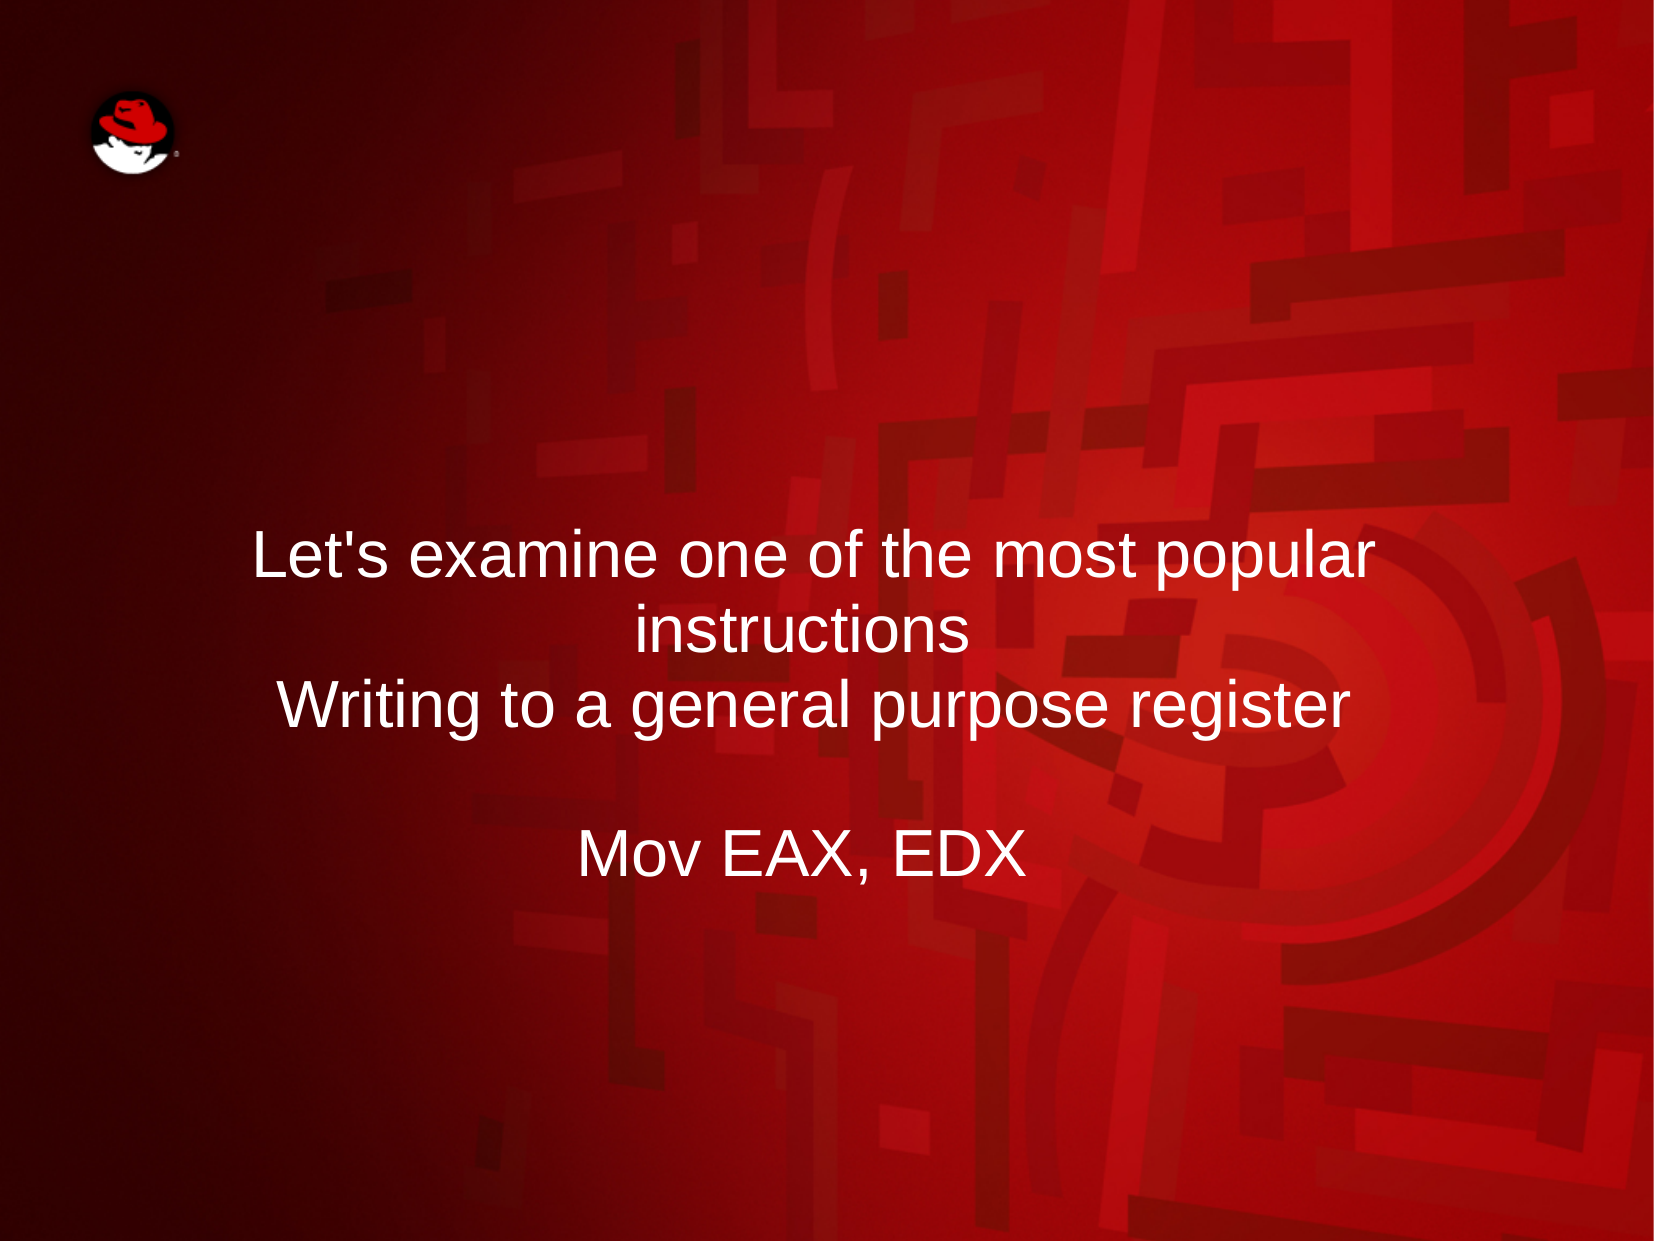

Let's examine one of the most popular instructions
Writing to a general purpose register
Mov EAX, EDX